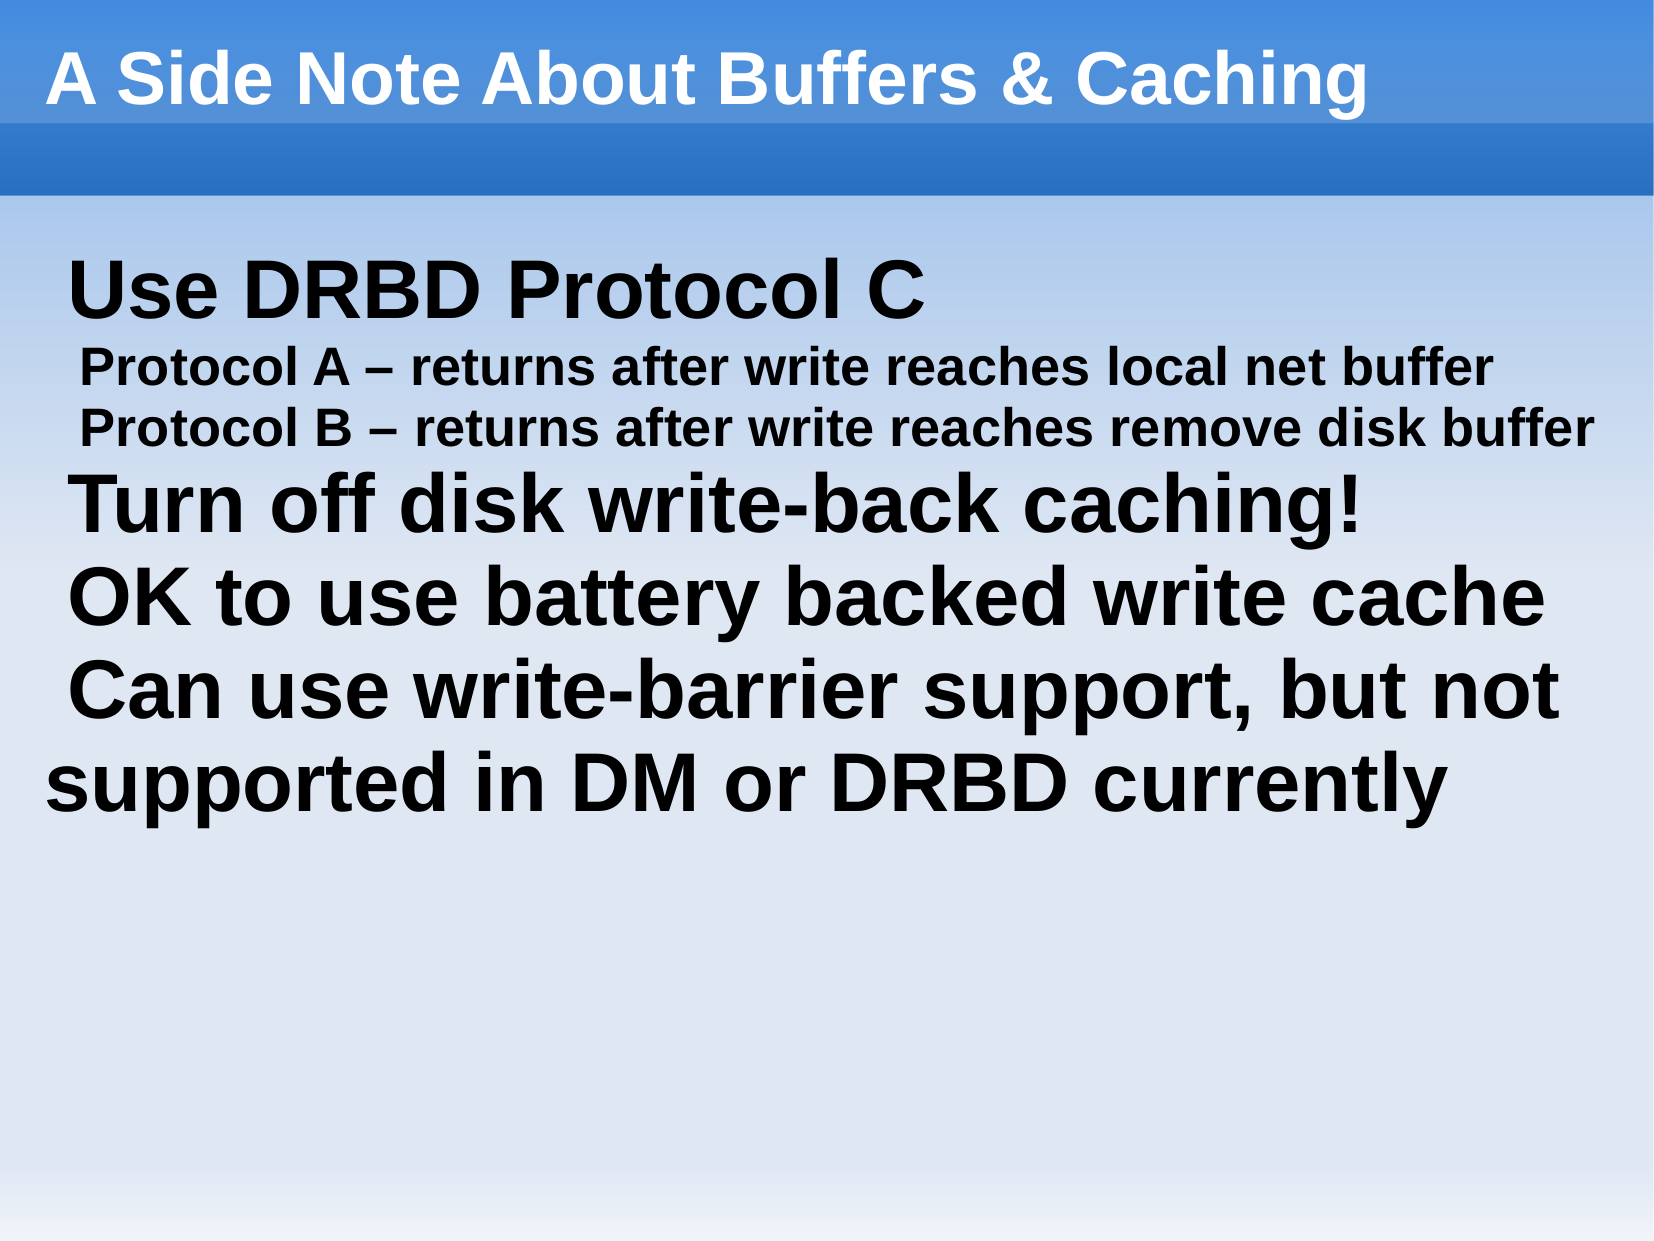

A Side Note About Buffers & Caching
 Use DRBD Protocol C
Protocol A – returns after write reaches local net buffer
Protocol B – returns after write reaches remove disk buffer
 Turn off disk write-back caching!
 OK to use battery backed write cache
 Can use write-barrier support, but not supported in DM or DRBD currently